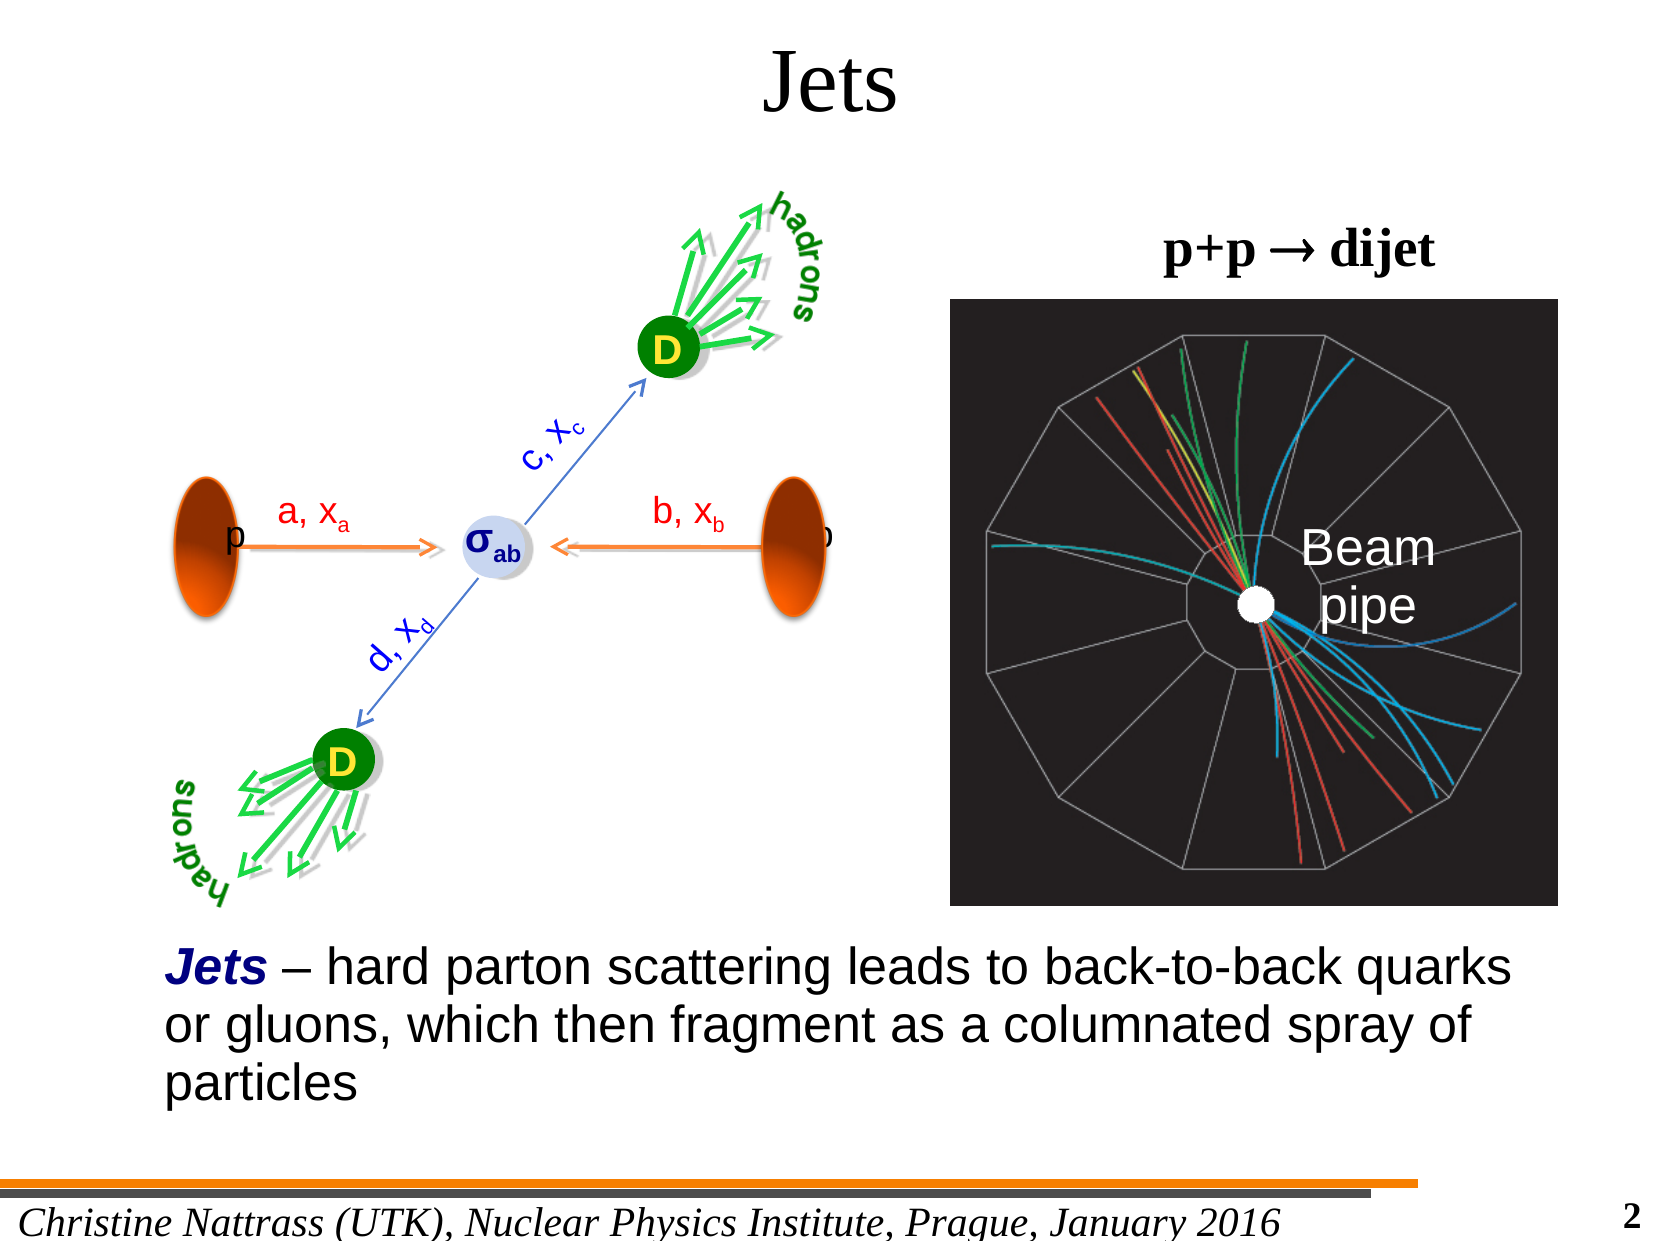

# Jets
D
c, xc
a, xa
p
b, xb
p
σab
d, xd
D
p+p  dijet
Beam pipe
Jets – hard parton scattering leads to back-to-back quarks or gluons, which then fragment as a columnated spray of particles